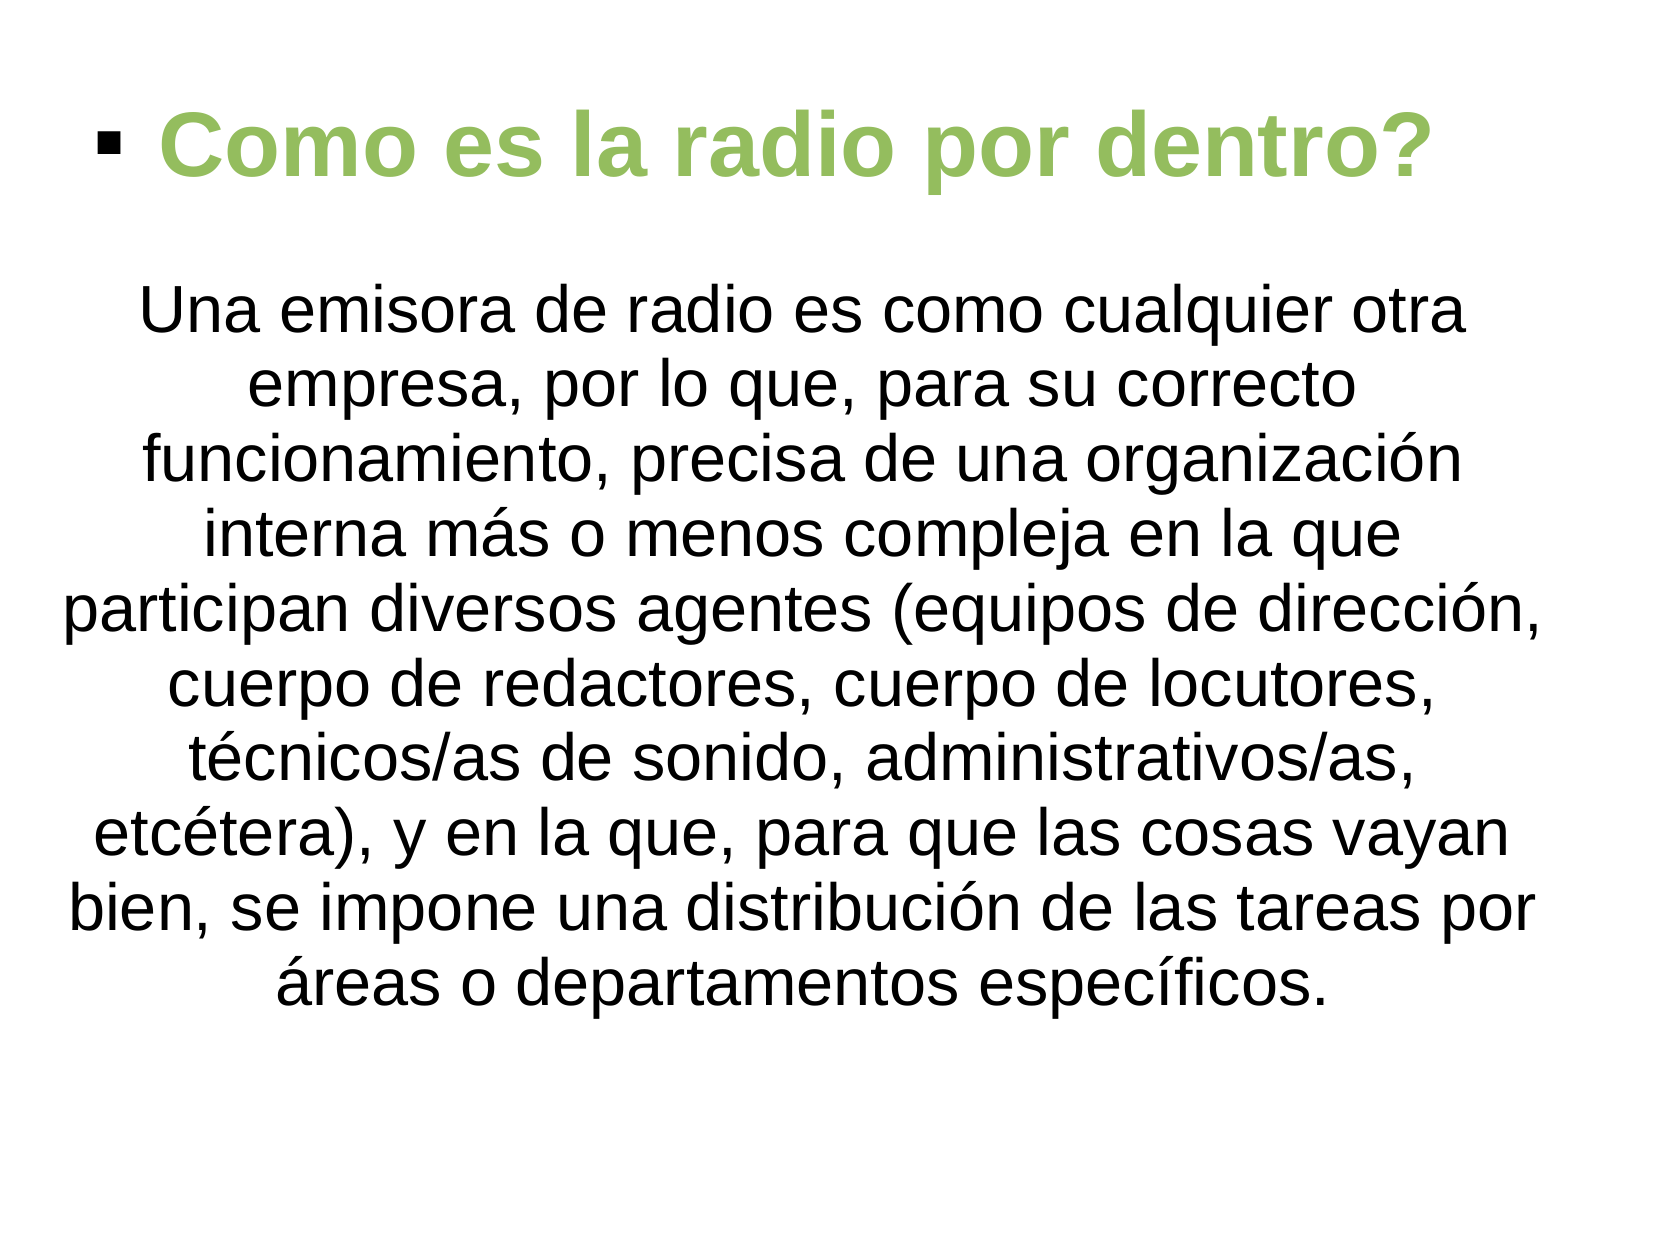

# Como es la radio por dentro?
Una emisora de radio es como cualquier otra empresa, por lo que, para su correcto funcionamiento, precisa de una organización interna más o menos compleja en la que participan diversos agentes (equipos de dirección, cuerpo de redactores, cuerpo de locutores, técnicos/as de sonido, administrativos/as, etcétera), y en la que, para que las cosas vayan bien, se impone una distribución de las tareas por áreas o departamentos específicos.